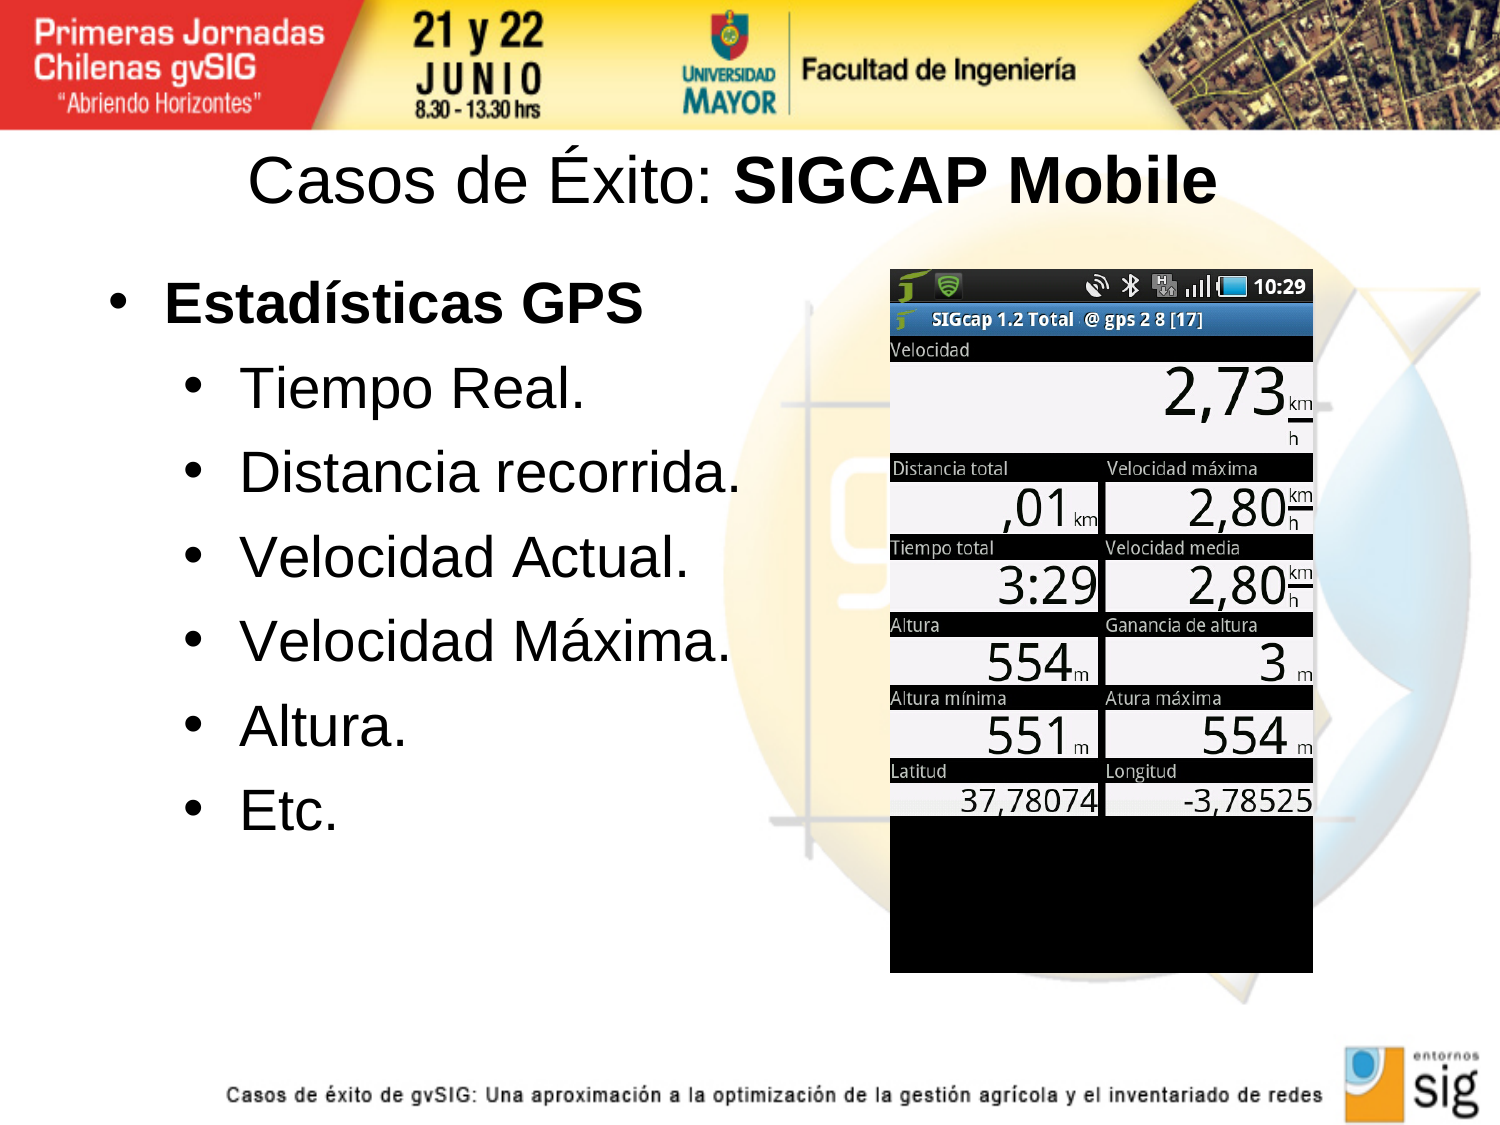

# Casos de Éxito: SIGCAP Mobile
Estadísticas GPS
Tiempo Real.
Distancia recorrida.
Velocidad Actual.
Velocidad Máxima.
Altura.
Etc.